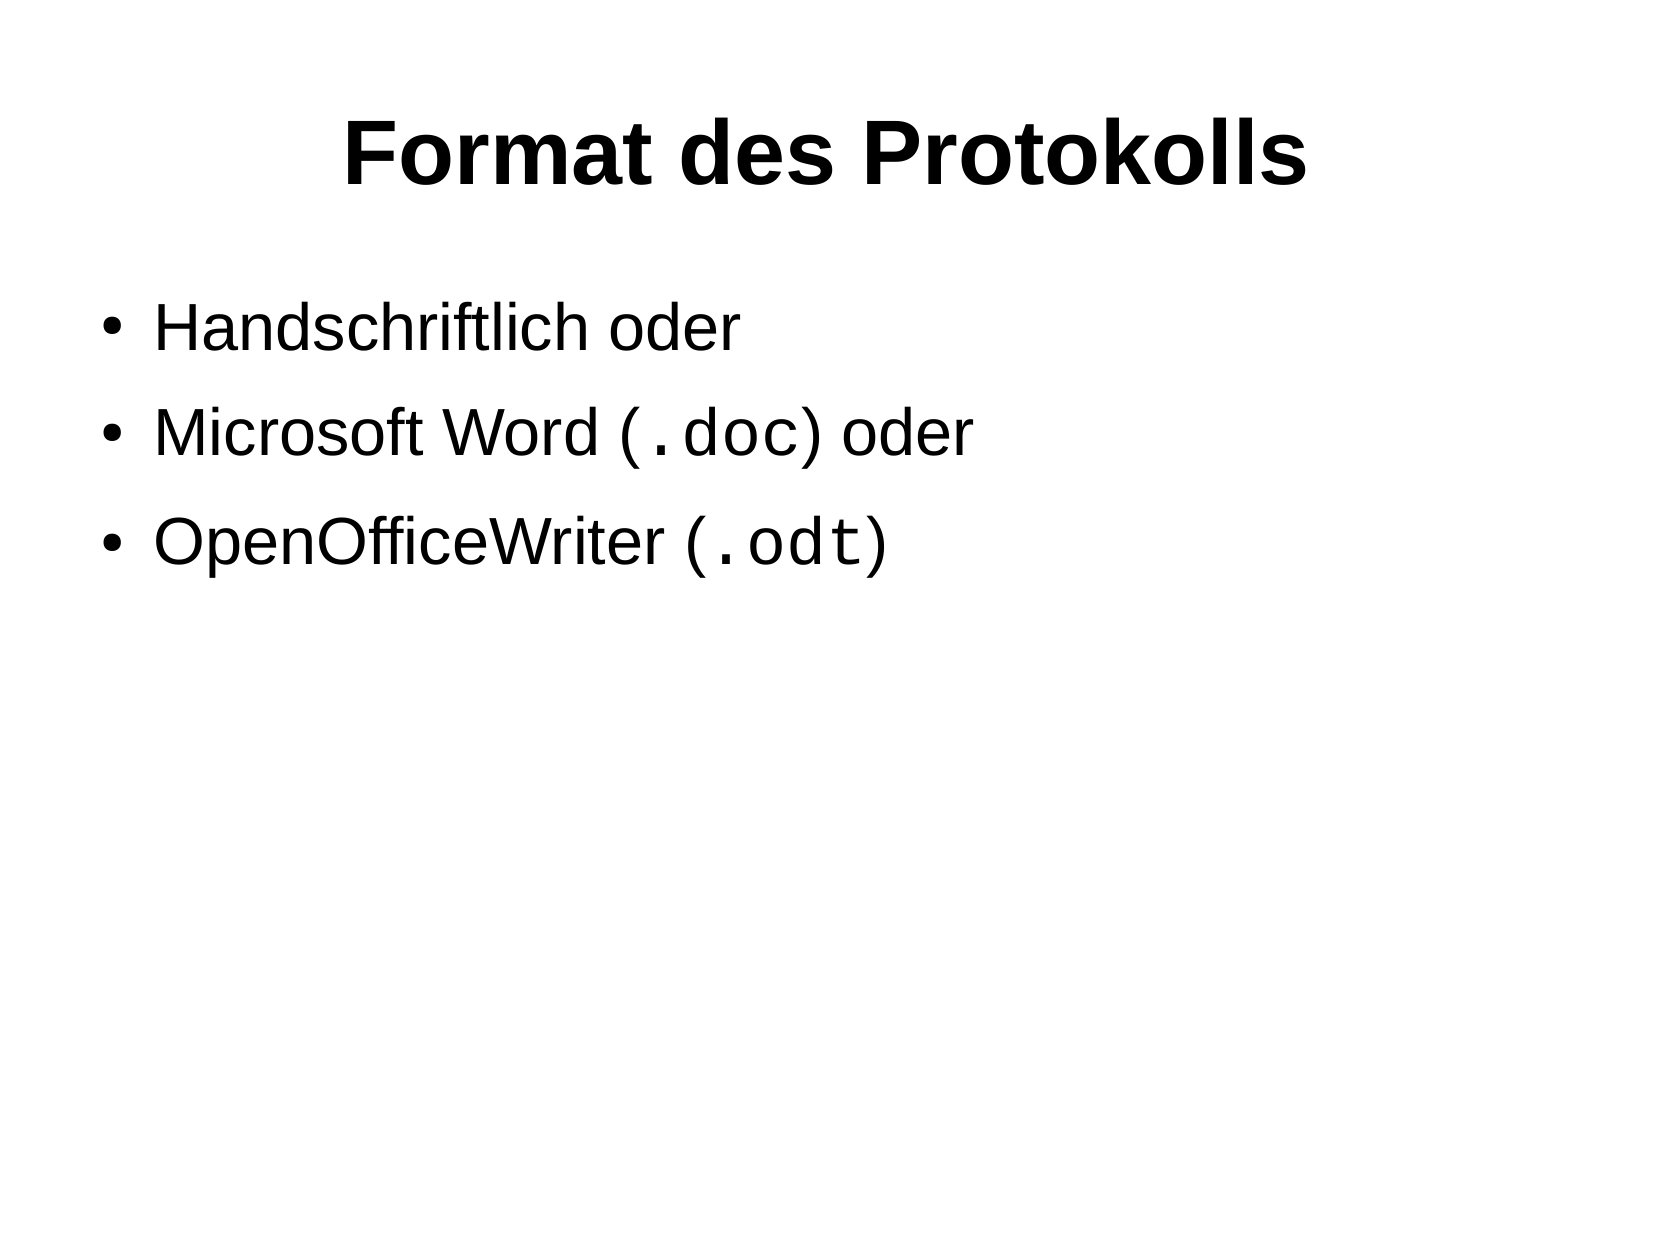

# Format des Protokolls
Handschriftlich oder
Microsoft Word (.doc) oder
OpenOfficeWriter (.odt)